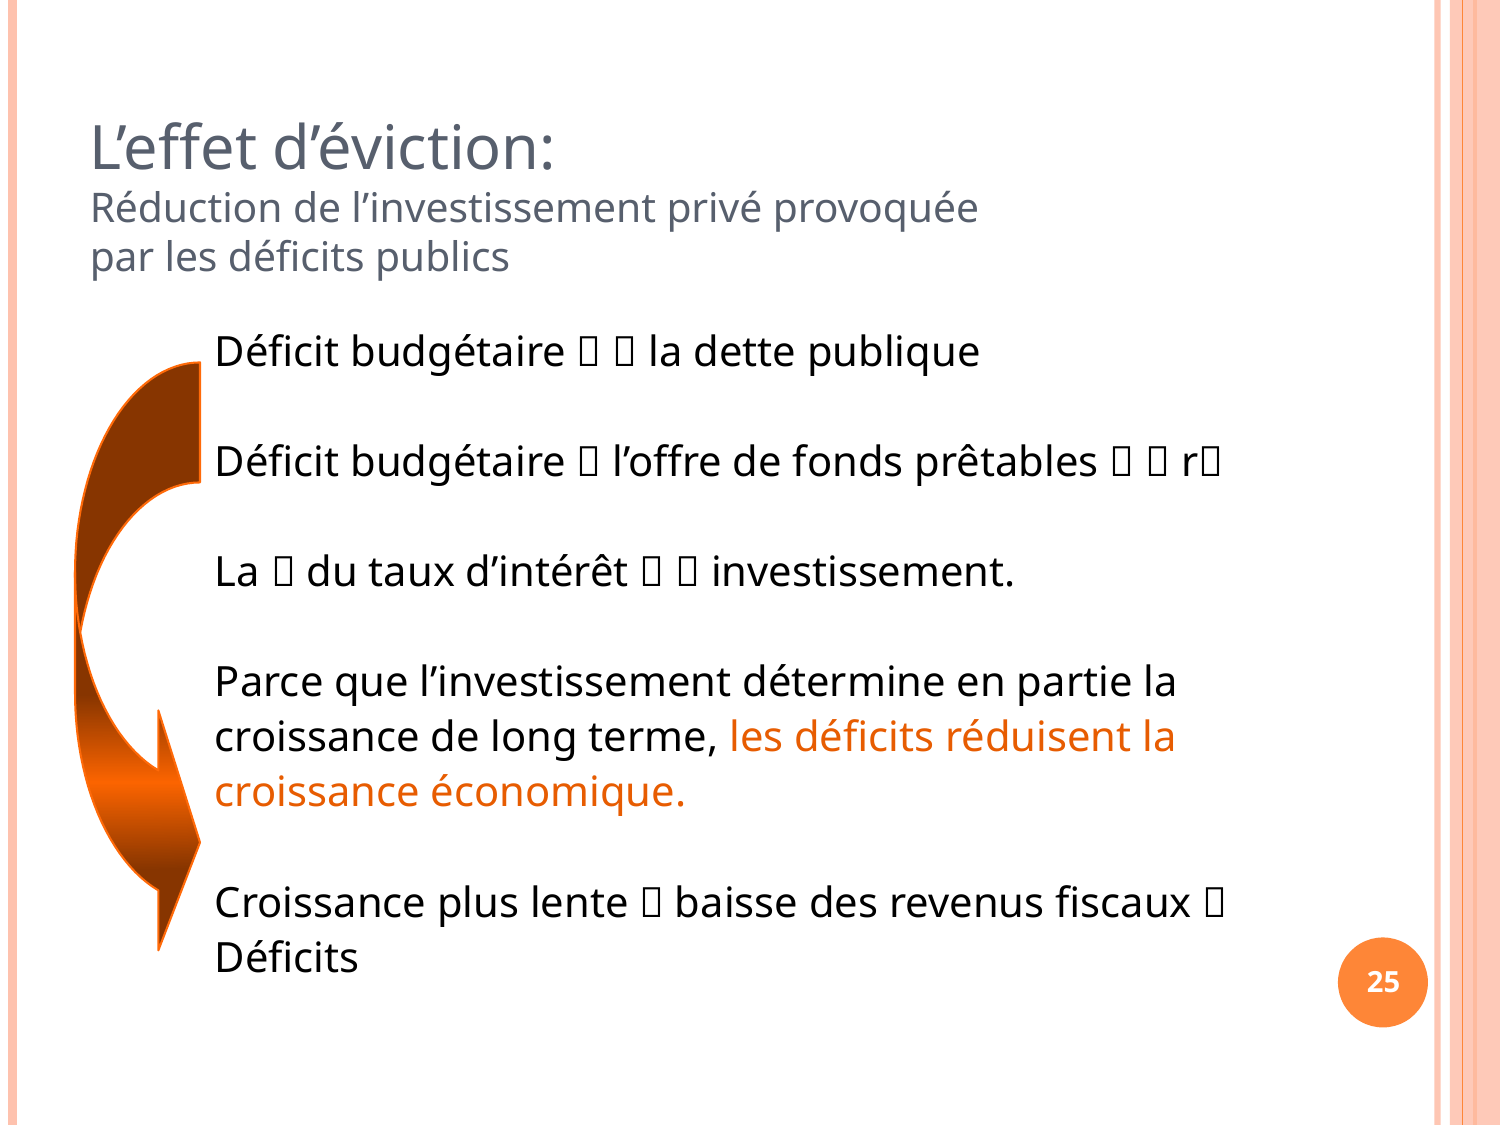

# L’effet d’éviction: Réduction de l’investissement privé provoquée par les déficits publics
Déficit budgétaire   la dette publique
Déficit budgétaire  l’offre de fonds prêtables   r
La  du taux d’intérêt   investissement.
Parce que l’investissement détermine en partie la croissance de long terme, les déficits réduisent la croissance économique.
Croissance plus lente  baisse des revenus fiscaux  Déficits